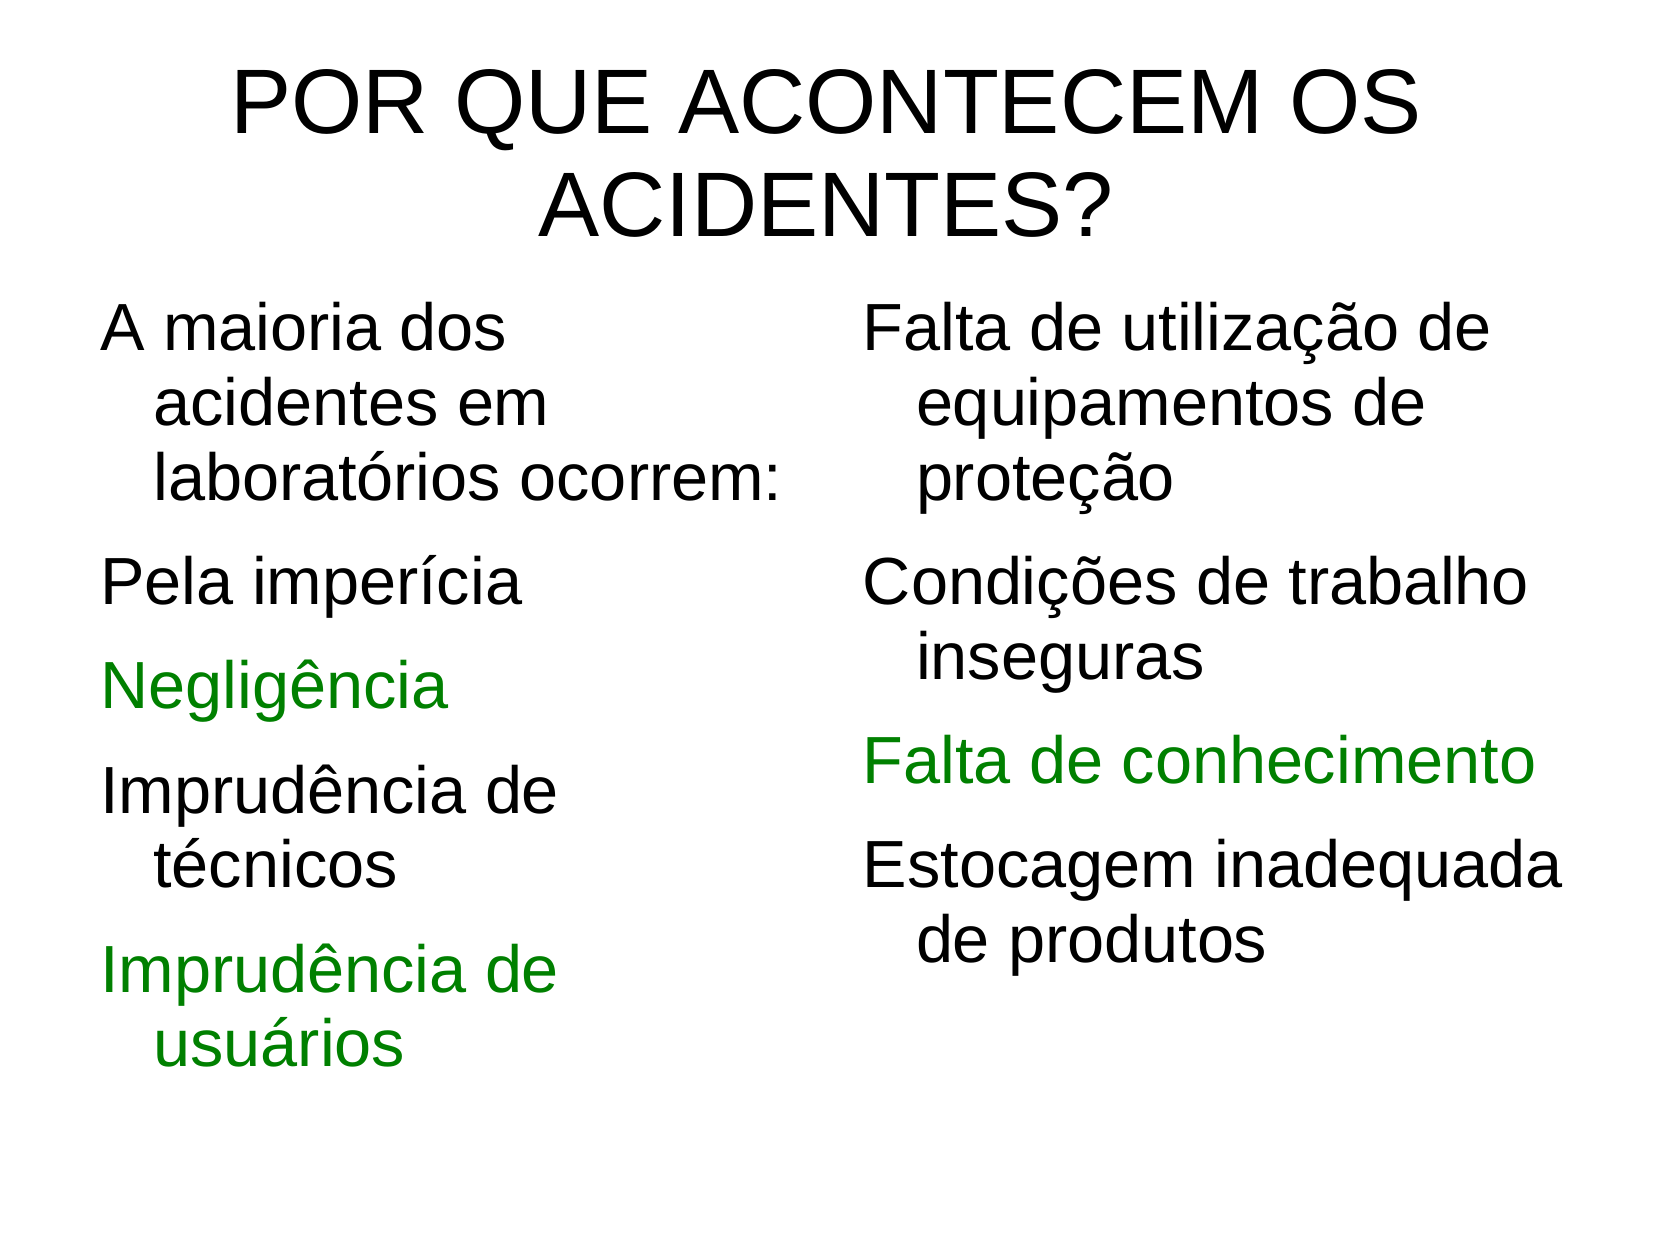

# POR QUE ACONTECEM OS ACIDENTES?
A maioria dos acidentes em laboratórios ocorrem:
Pela imperícia
Negligência
Imprudência de técnicos
Imprudência de usuários
Falta de utilização de equipamentos de proteção
Condições de trabalho inseguras
Falta de conhecimento
Estocagem inadequada de produtos